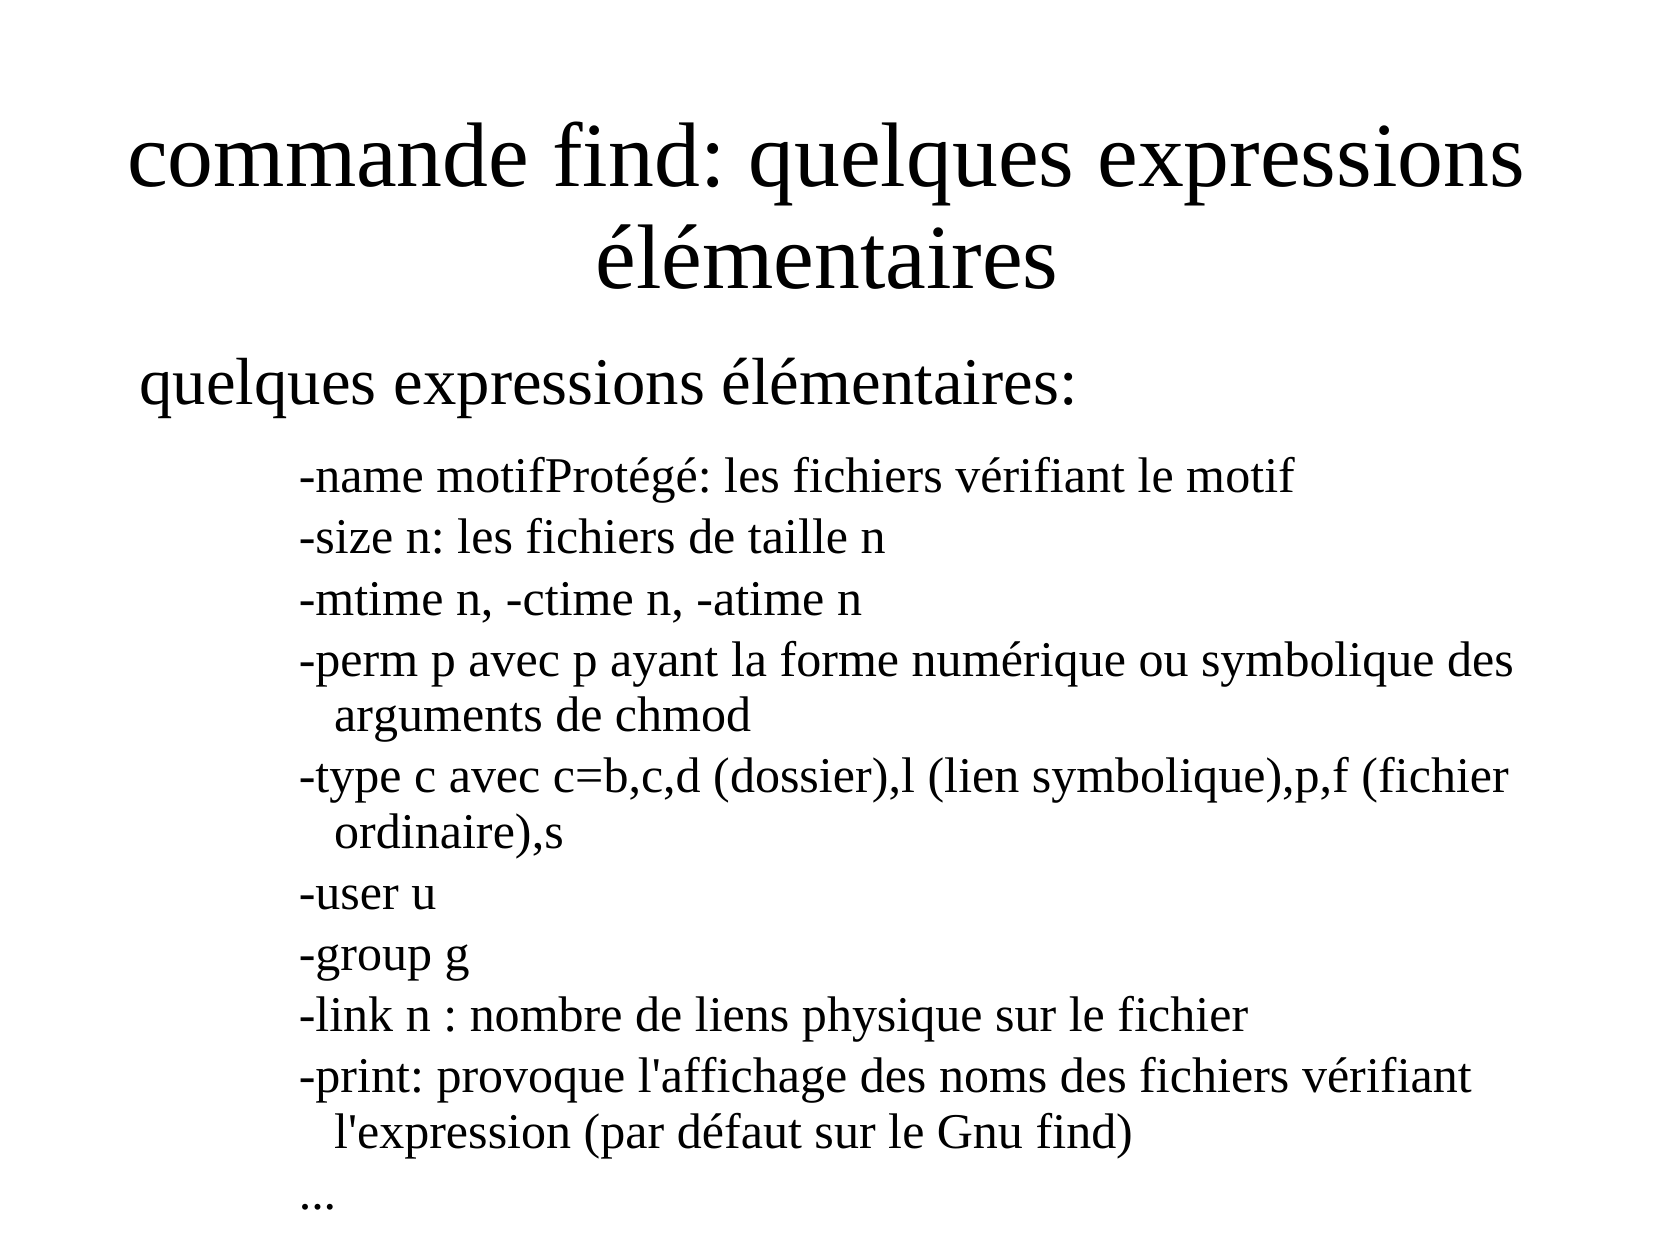

# commande find: quelques expressions élémentaires
quelques expressions élémentaires:
-name motifProtégé: les fichiers vérifiant le motif
-size n: les fichiers de taille n
-mtime n, -ctime n, -atime n
-perm p avec p ayant la forme numérique ou symbolique des arguments de chmod
-type c avec c=b,c,d (dossier),l (lien symbolique),p,f (fichier ordinaire),s
-user u
-group g
-link n : nombre de liens physique sur le fichier
-print: provoque l'affichage des noms des fichiers vérifiant l'expression (par défaut sur le Gnu find)
...